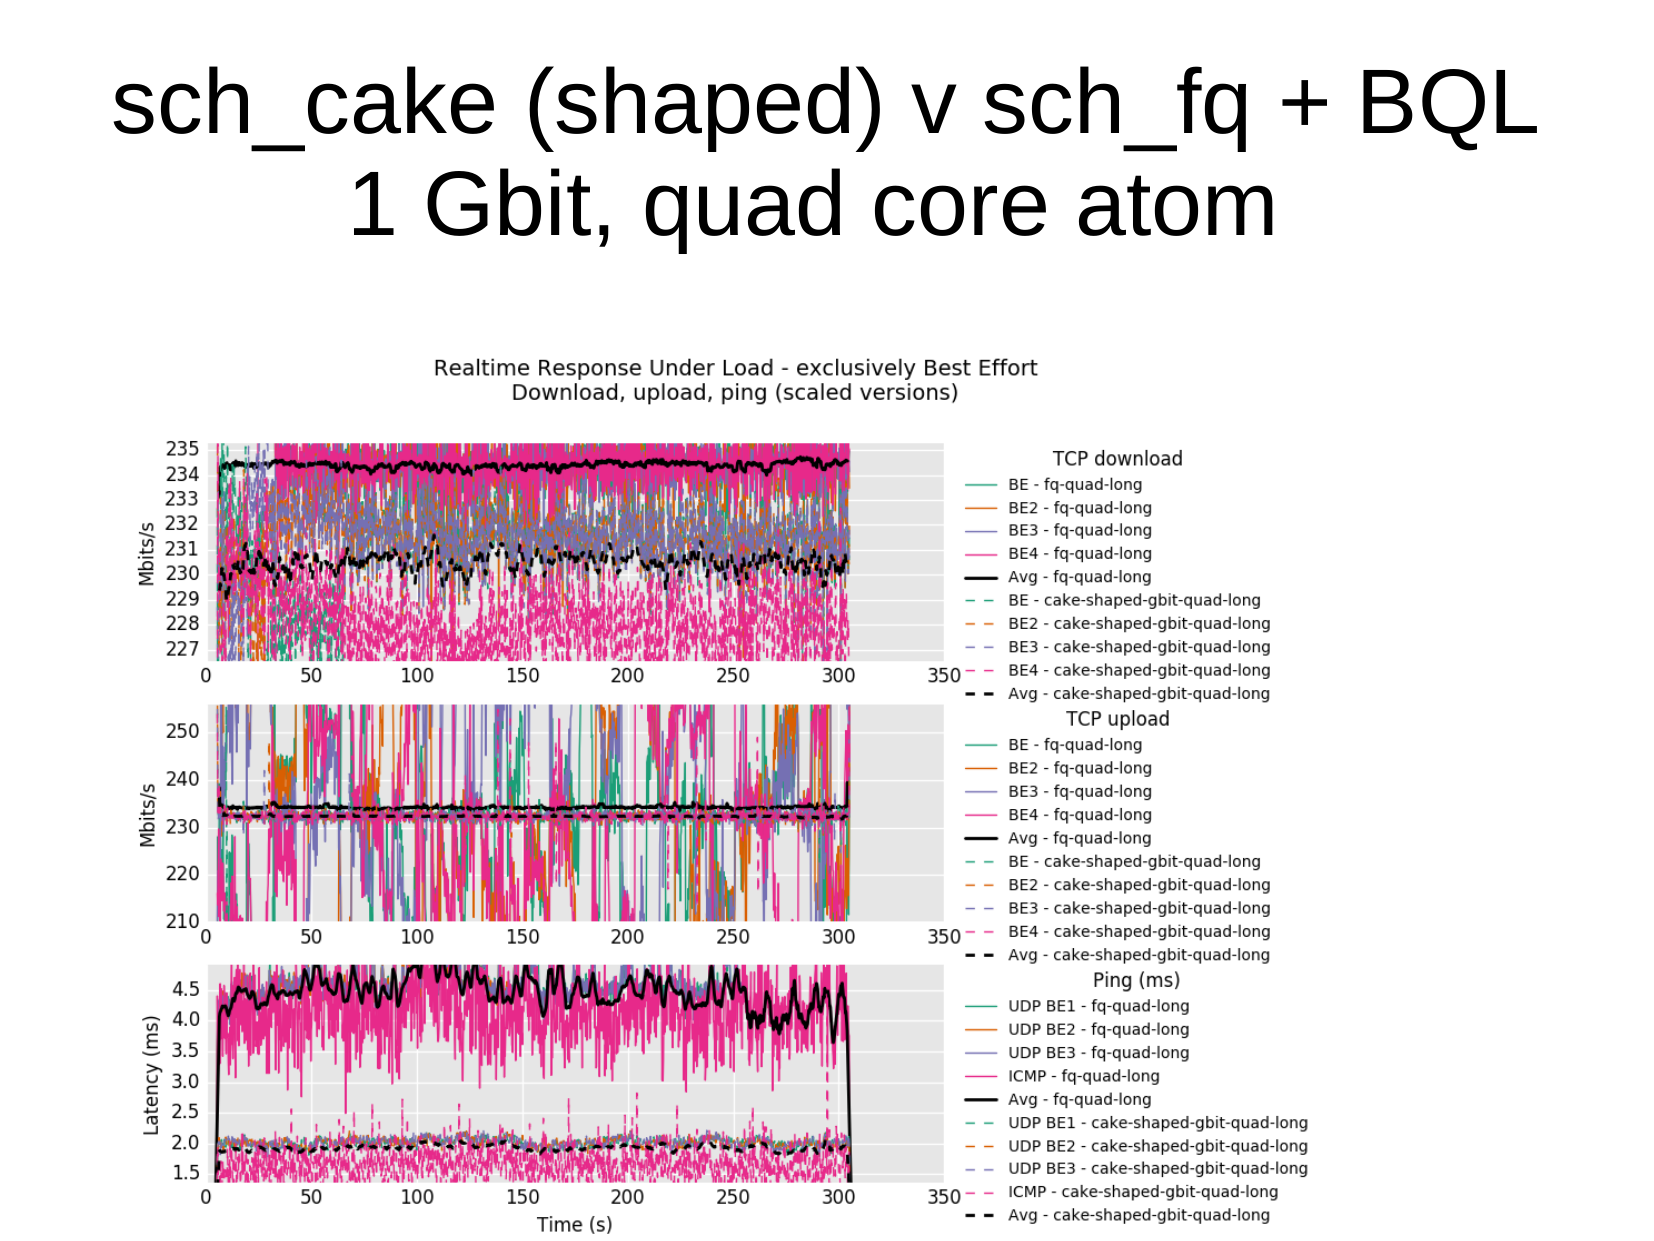

# sch_cake (shaped) v sch_fq + BQL 1 Gbit, quad core atom